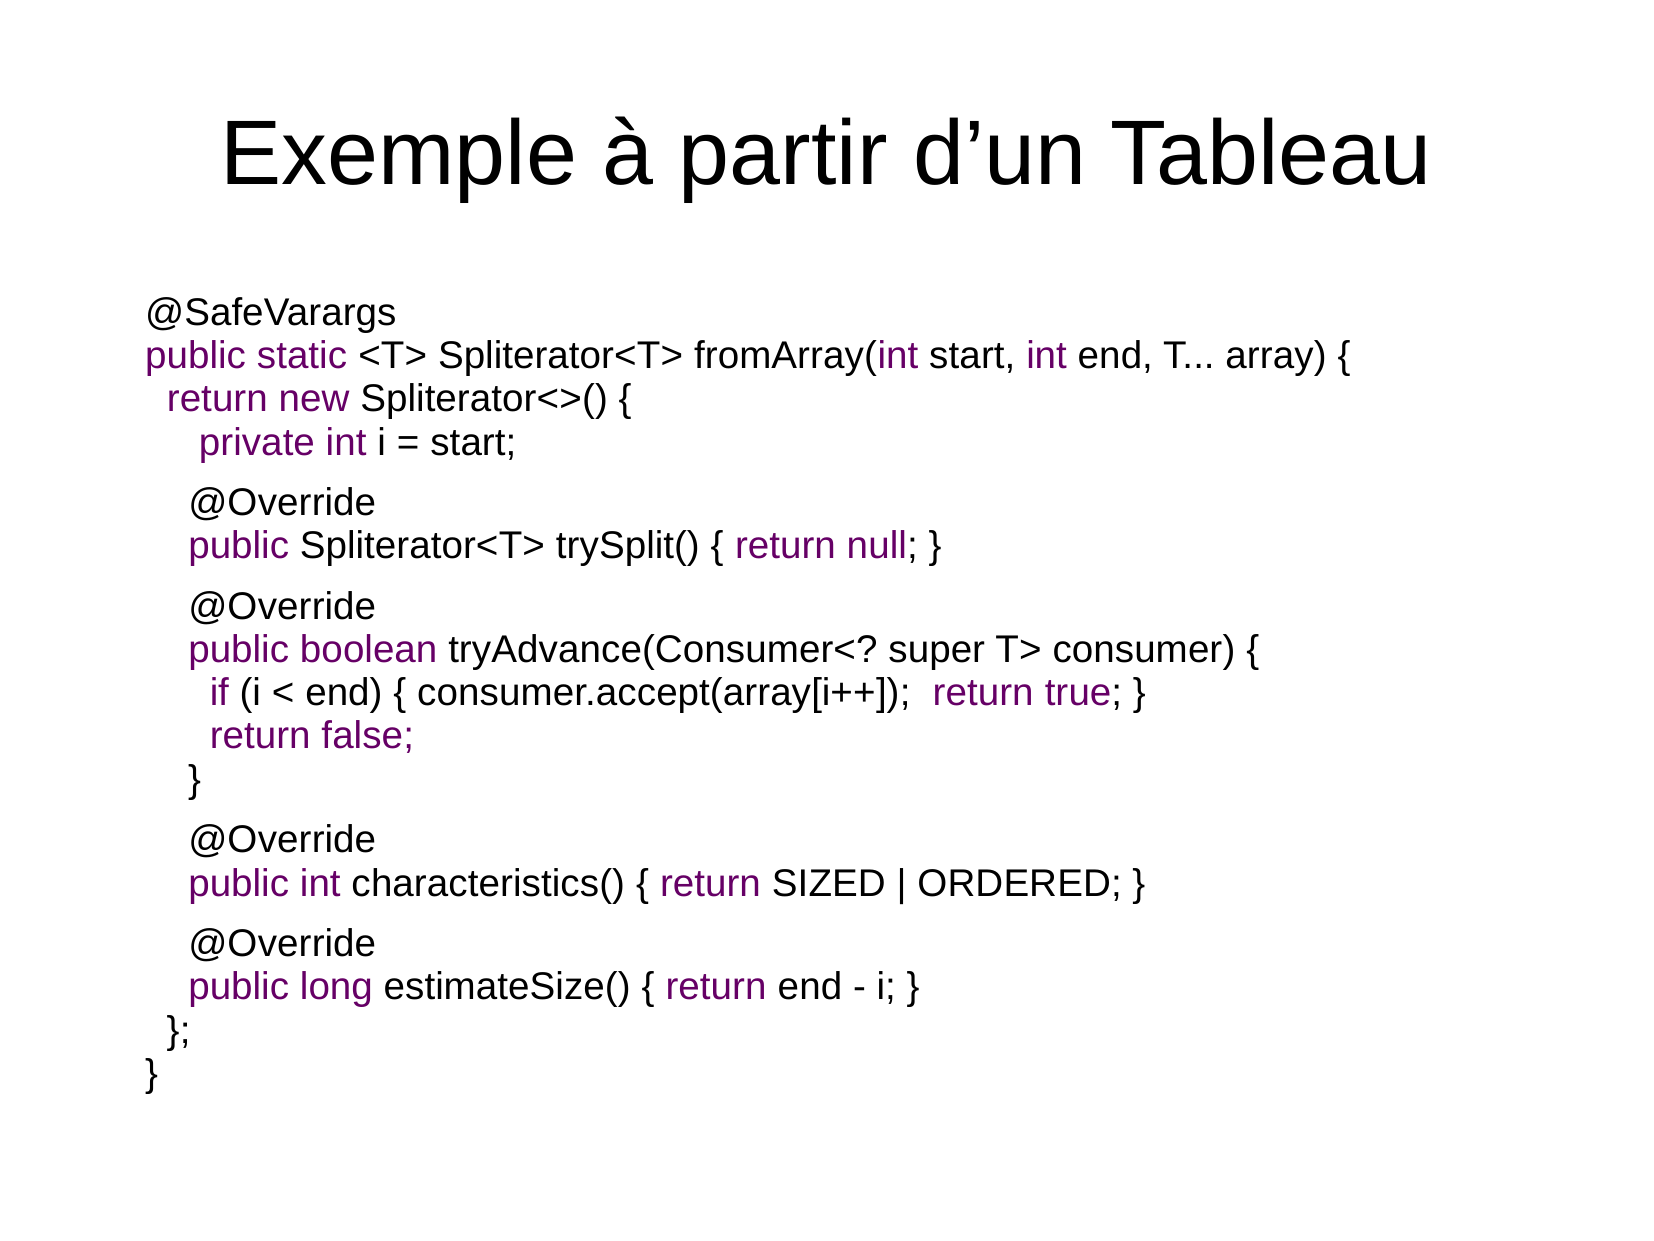

# Exemple à partir d’un Tableau
 @SafeVarargs
 public static <T> Spliterator<T> fromArray(int start, int end, T... array) {
 return new Spliterator<>() {
 private int i = start;
 @Override
 public Spliterator<T> trySplit() { return null; }
 @Override
 public boolean tryAdvance(Consumer<? super T> consumer) {
 if (i < end) { consumer.accept(array[i++]); return true; }
 return false;
 }
 @Override
 public int characteristics() { return SIZED | ORDERED; }
 @Override
 public long estimateSize() { return end - i; }
 };
 }